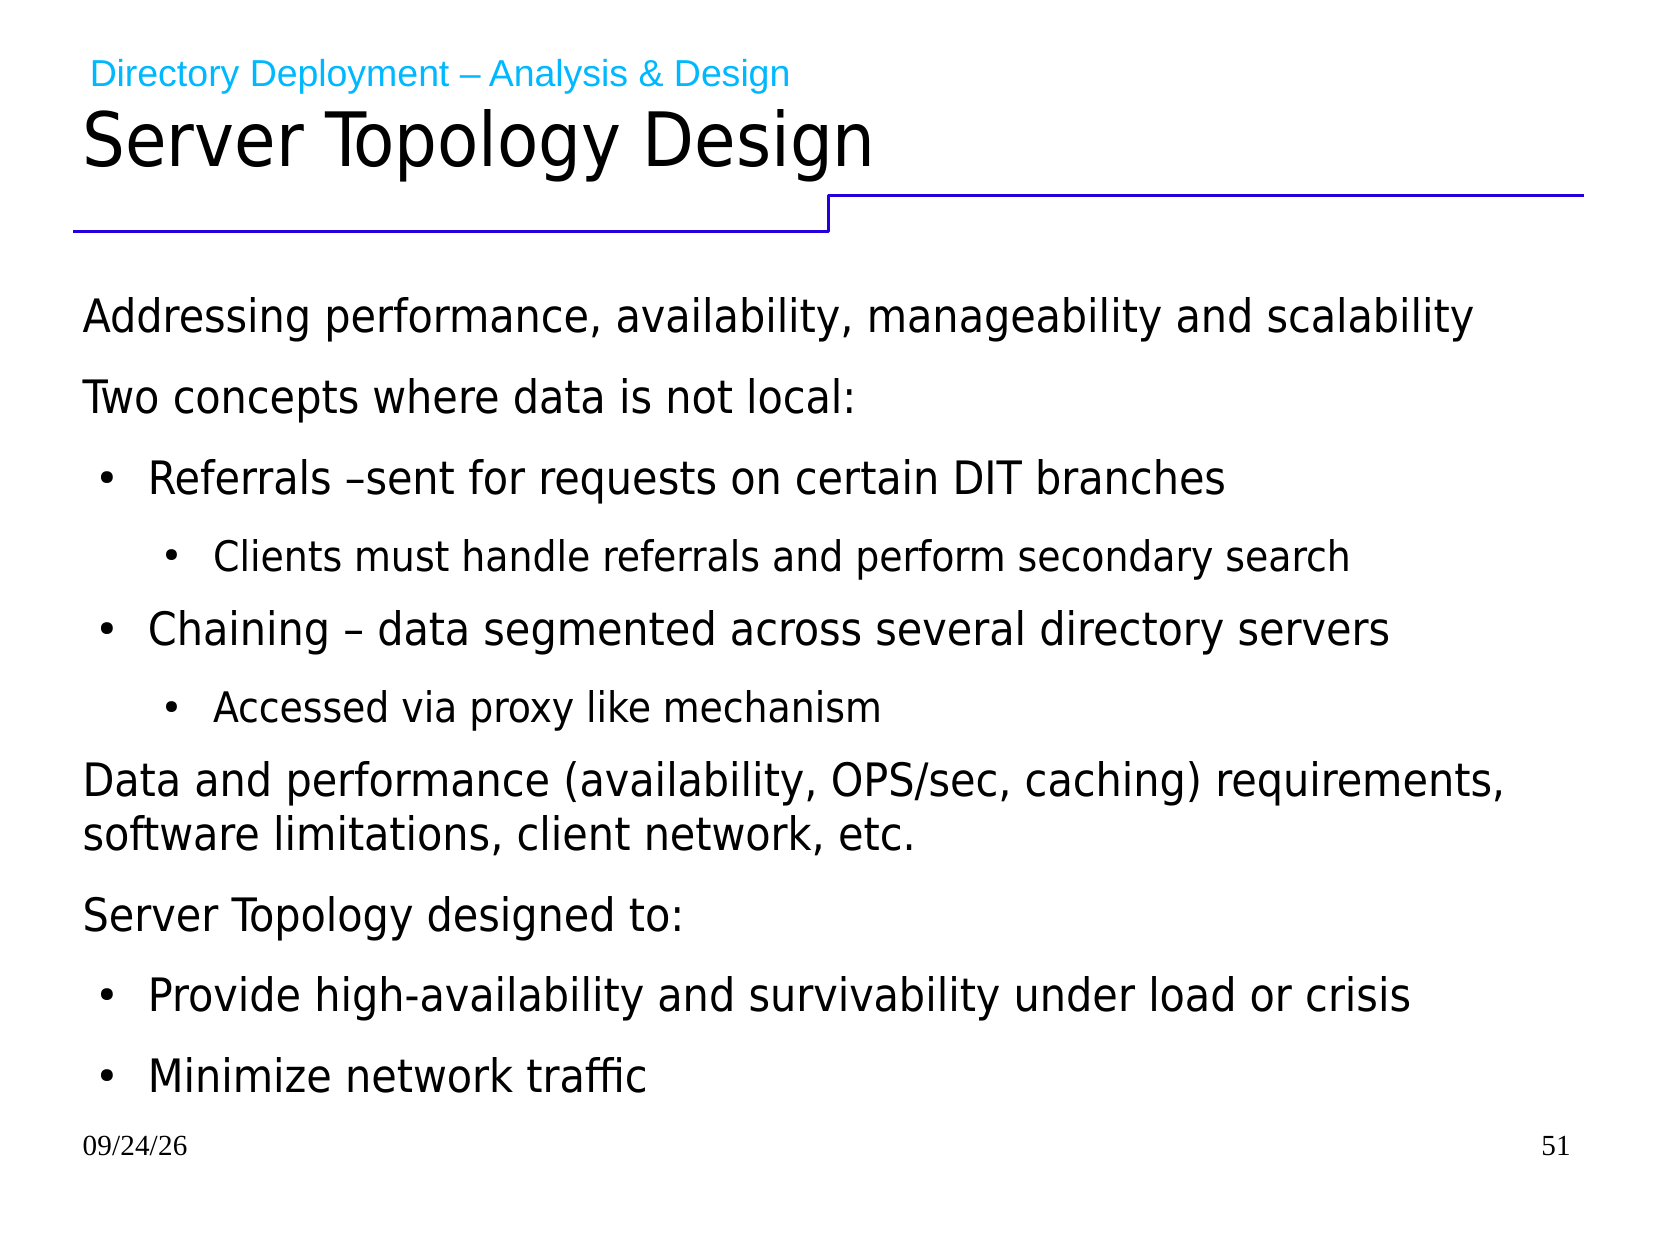

Directory Deployment – Analysis & Design
# Server Topology Design
Addressing performance, availability, manageability and scalability
Two concepts where data is not local:
Referrals –sent for requests on certain DIT branches
Clients must handle referrals and perform secondary search
Chaining – data segmented across several directory servers
Accessed via proxy like mechanism
Data and performance (availability, OPS/sec, caching) requirements, software limitations, client network, etc.
Server Topology designed to:
Provide high-availability and survivability under load or crisis
Minimize network traffic
51